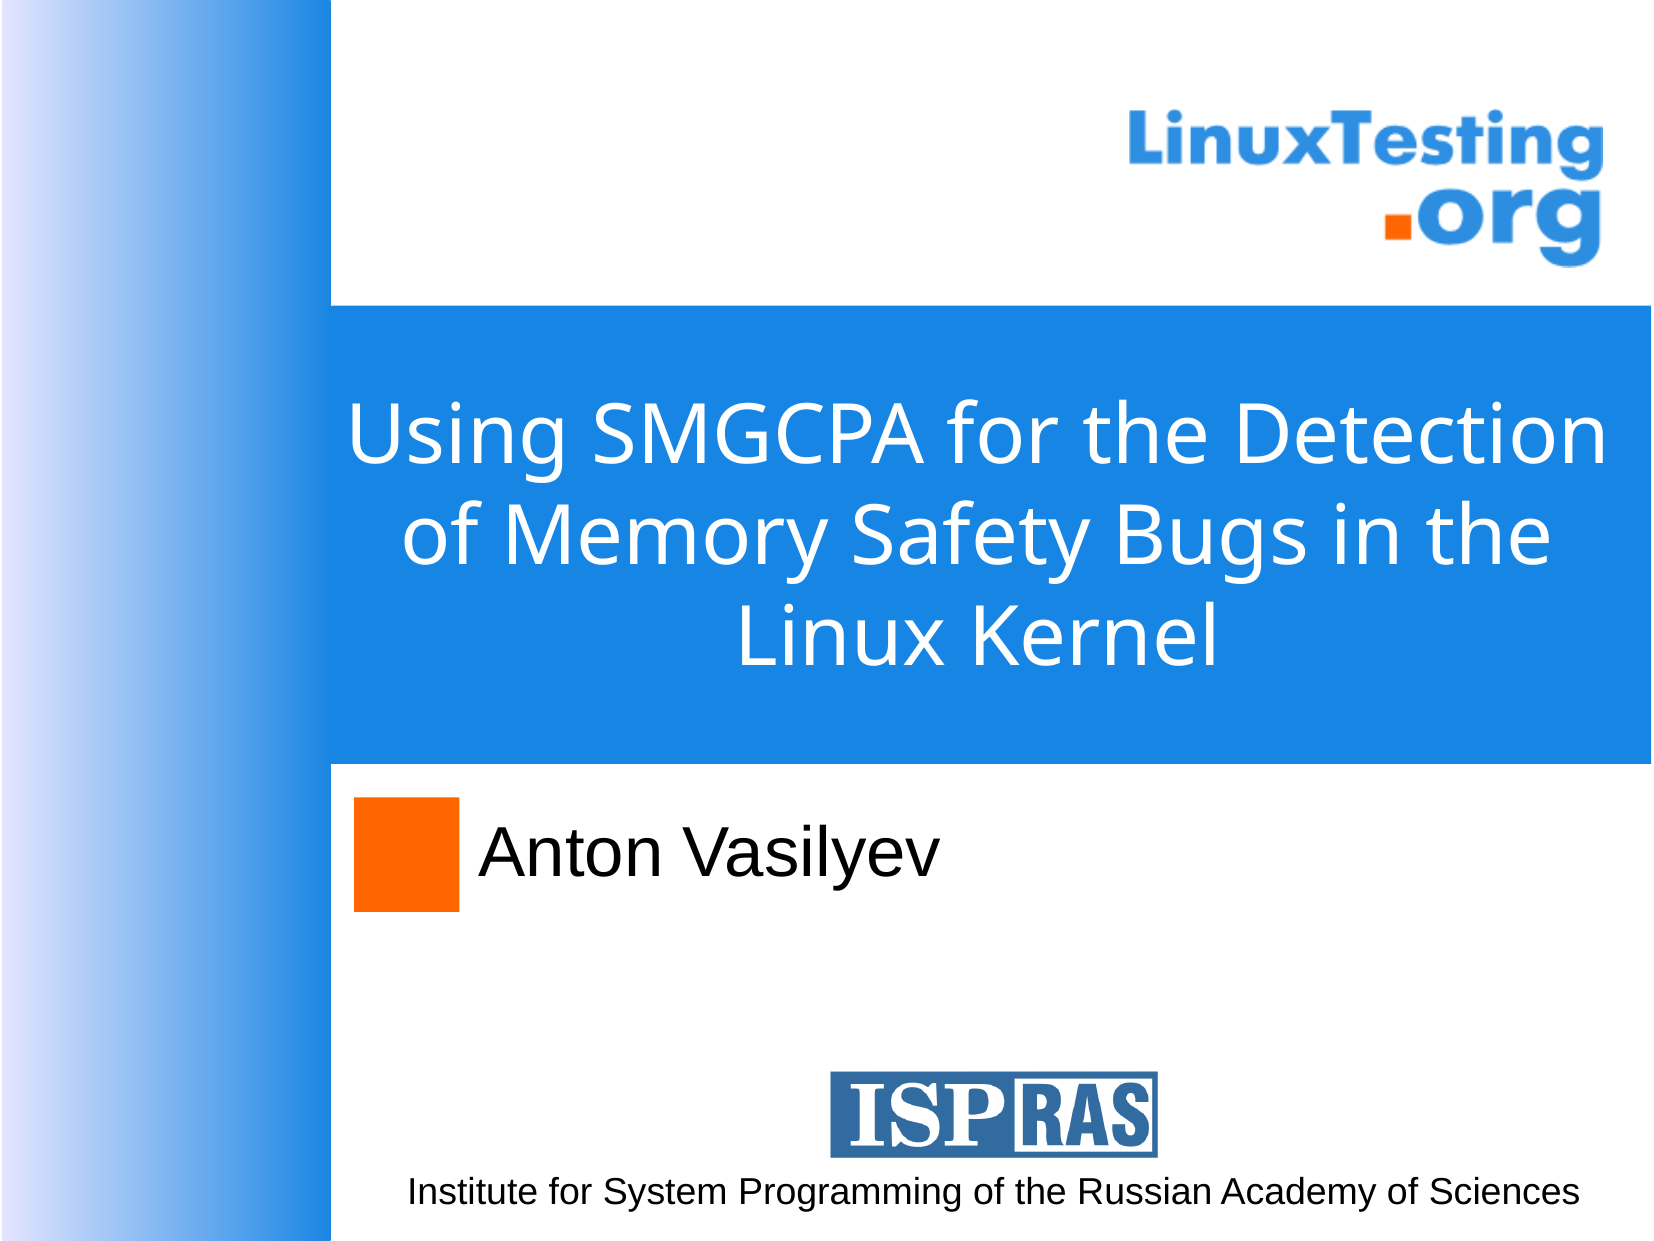

# Using SMGCPA for the Detection of Memory Safety Bugs in the Linux Kernel
Anton Vasilyev